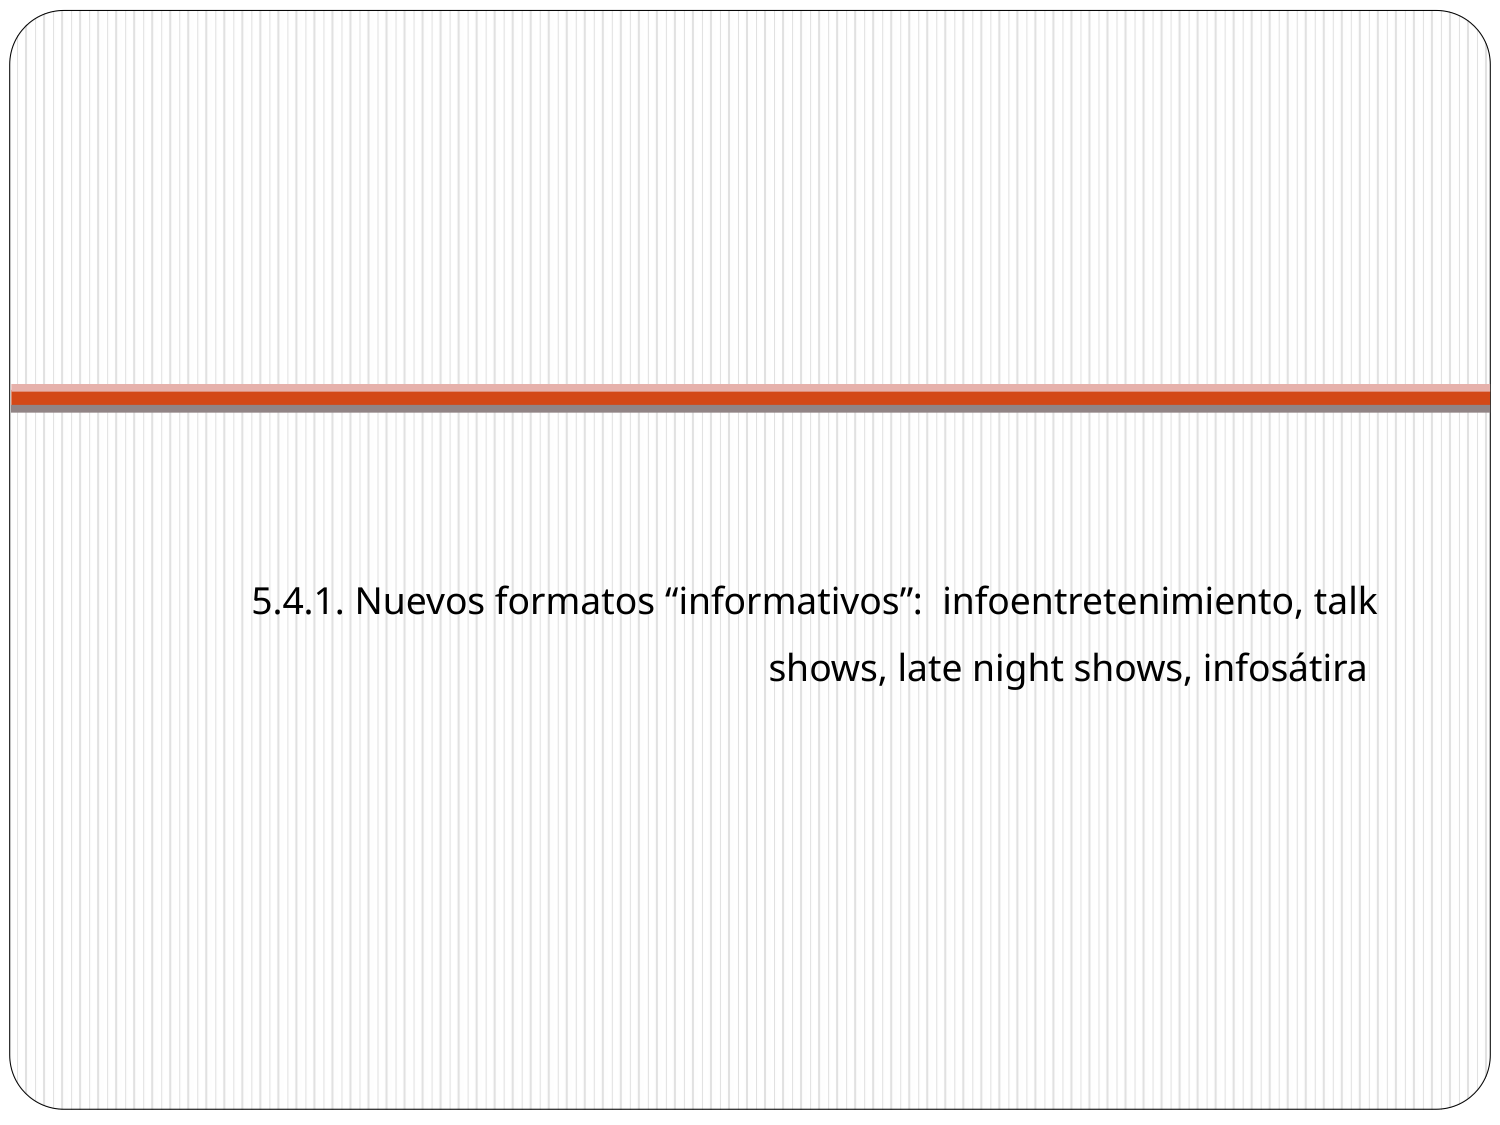

# 5.4.1. Nuevos formatos “informativos”: infoentretenimiento, talk shows, late night shows, infosátira